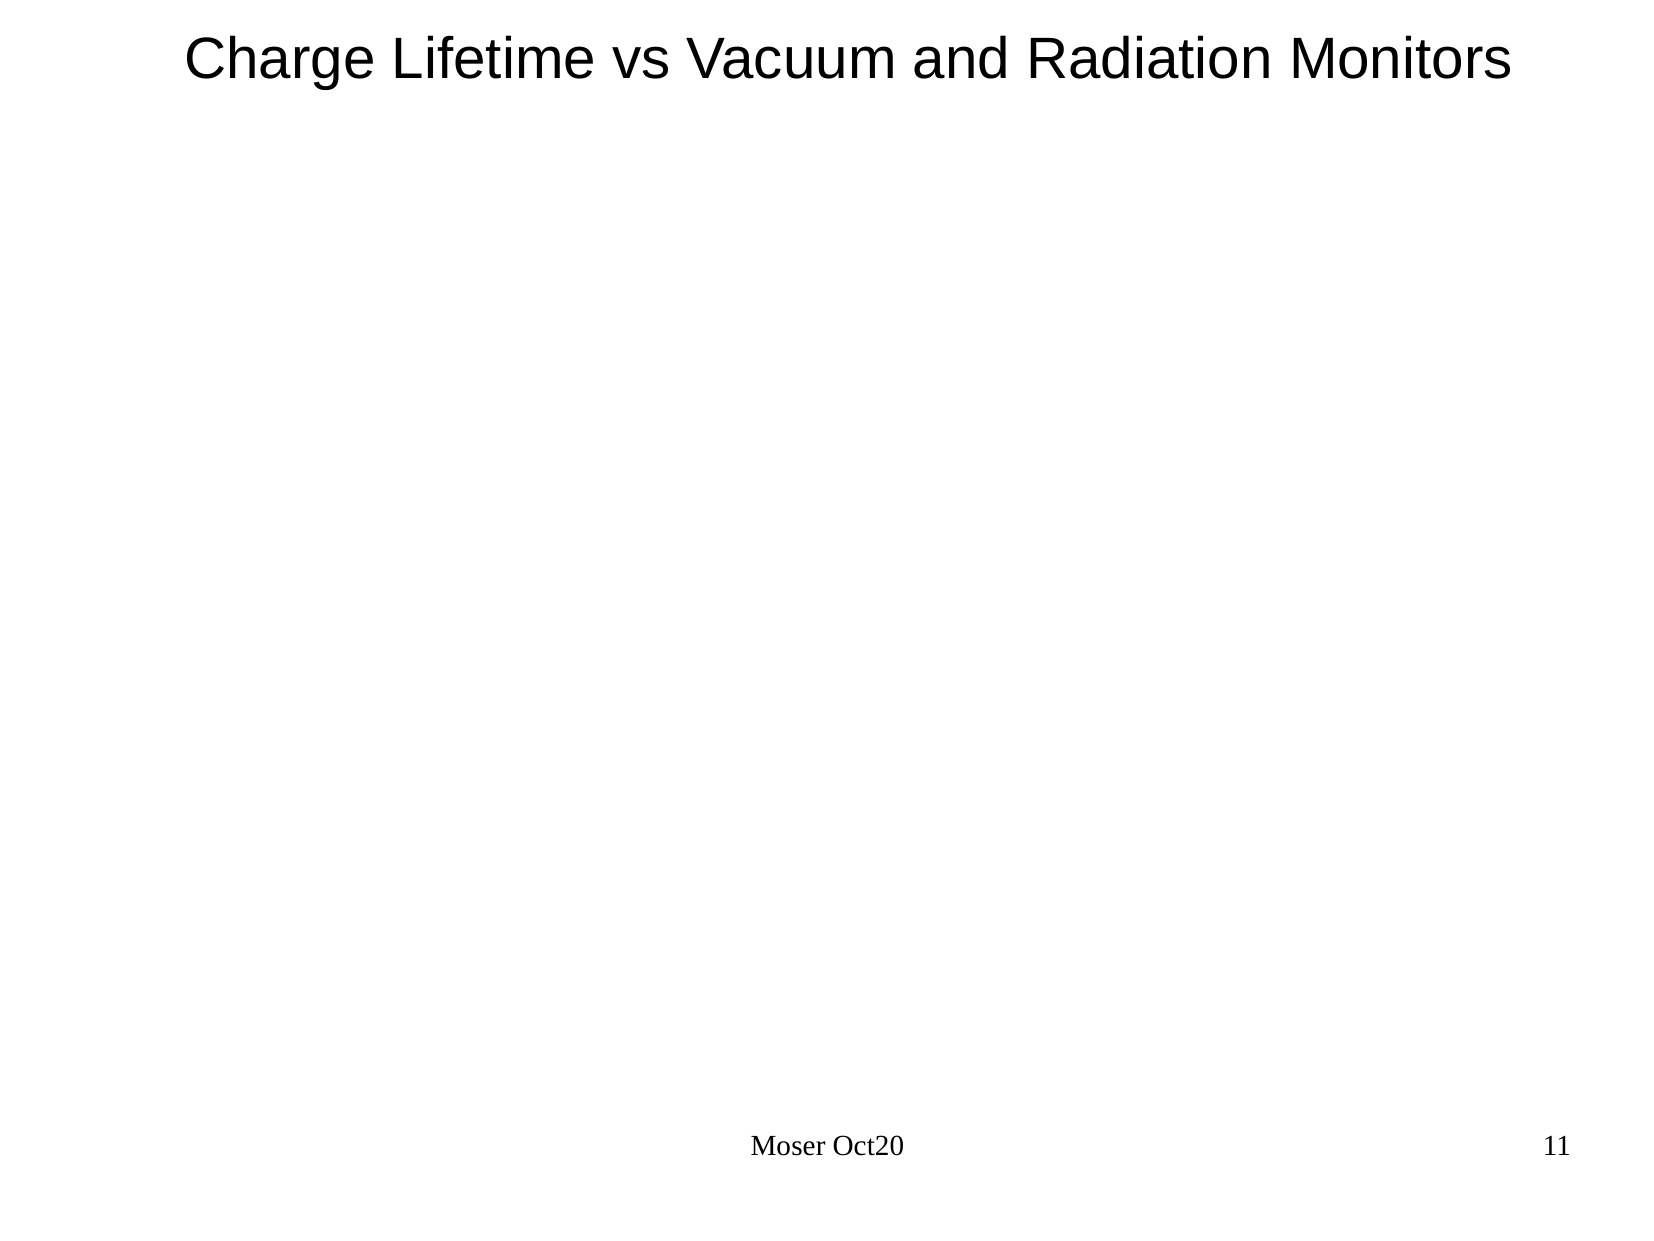

# Charge Lifetime vs Vacuum and Radiation Monitors
Moser Oct20
11